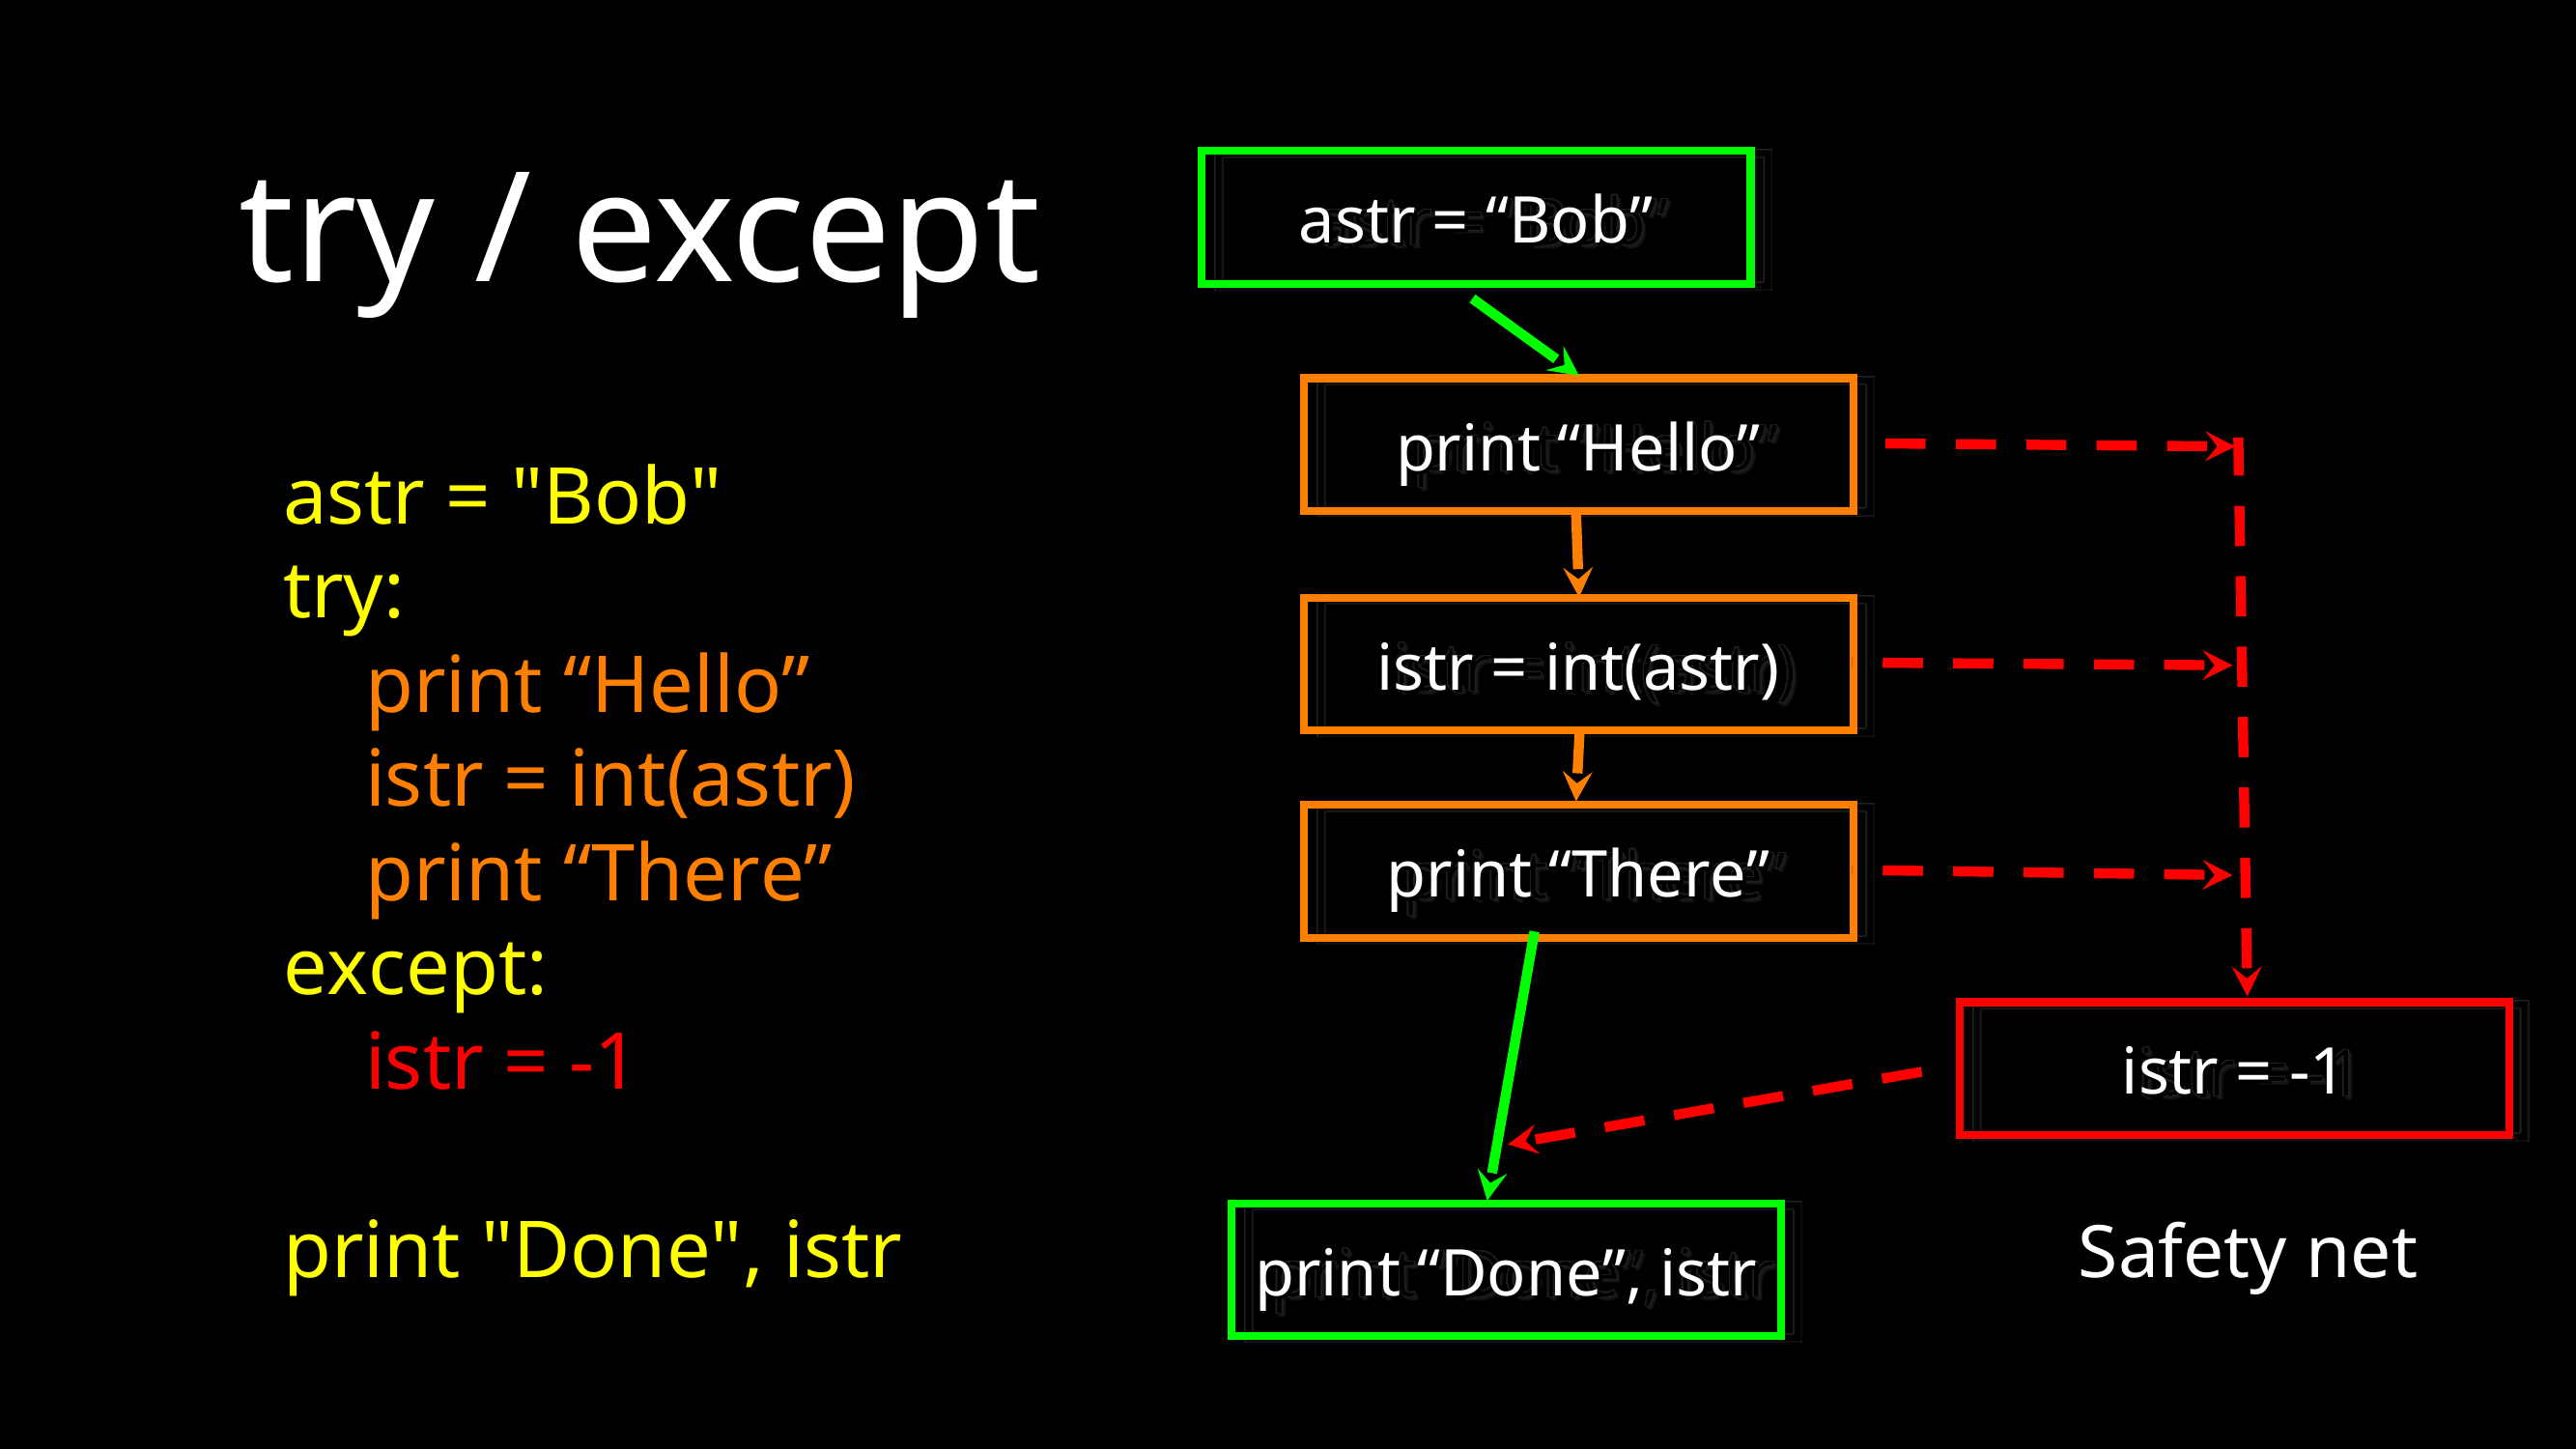

# try / except
astr = “Bob”
print “Hello”
astr = "Bob"
try:
 print “Hello”
 istr = int(astr)
 print “There”
except:
 istr = -1
print "Done", istr
istr = int(astr)
print “There”
istr = -1
print “Done”, istr
Safety net